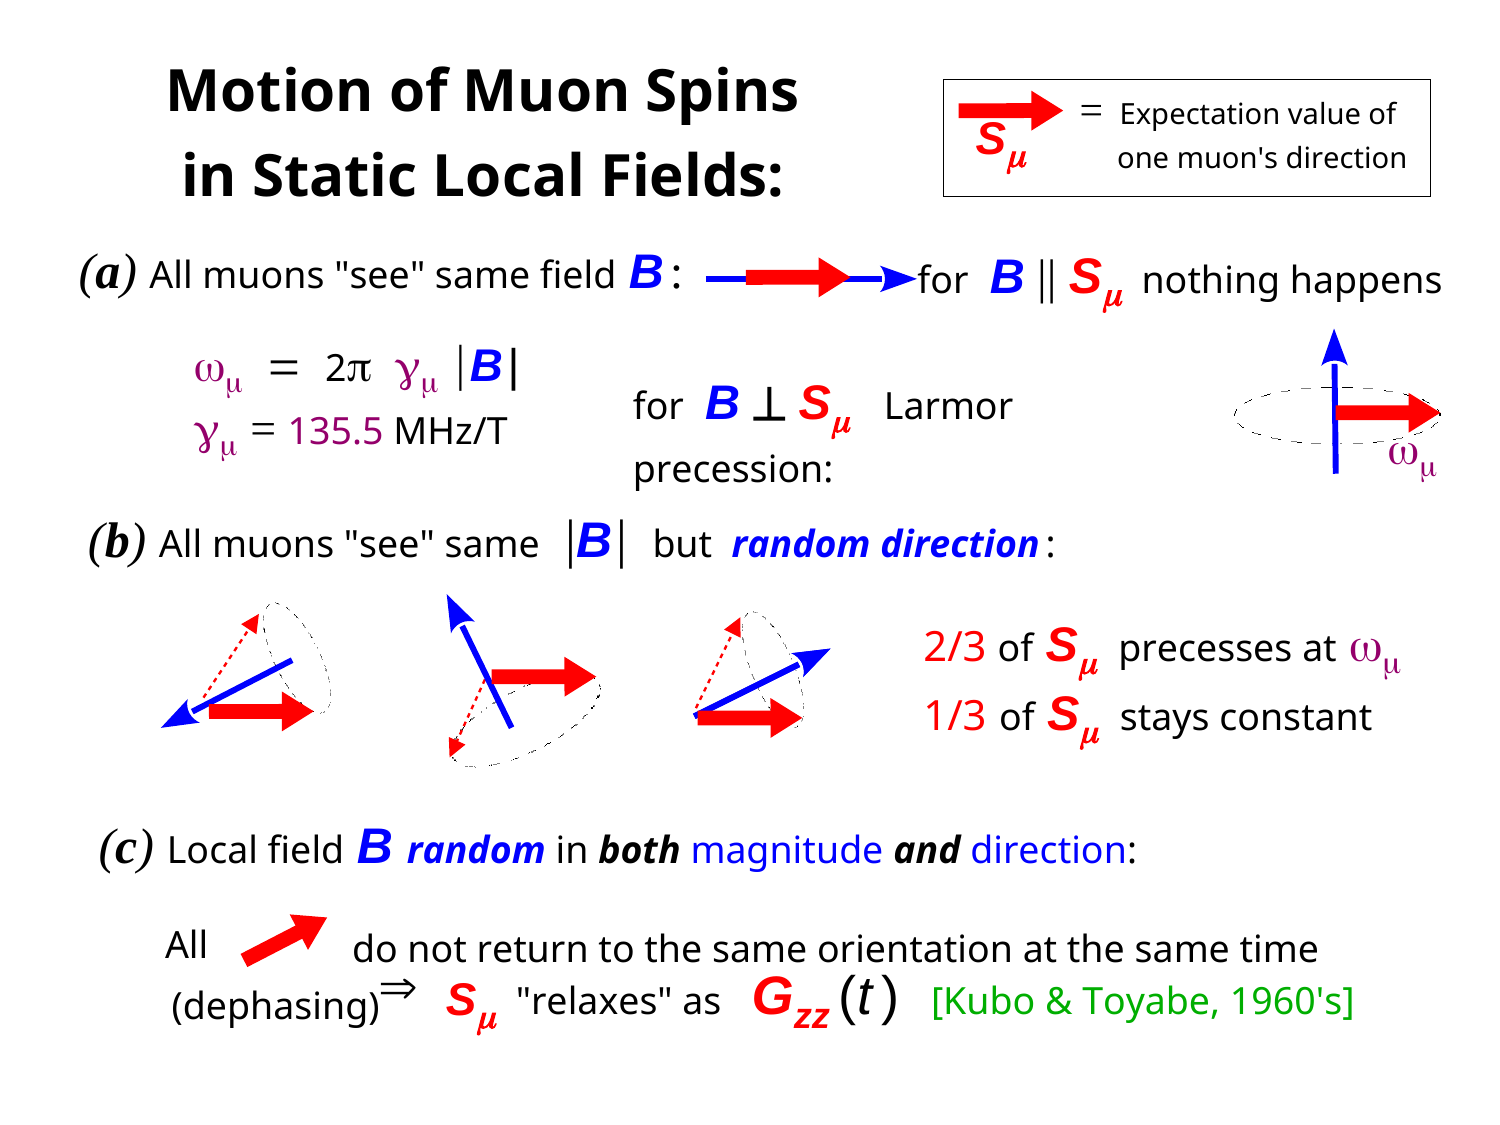

Motion of Muon Spins
in Static Local Fields:
= Expectation value of
 one muon's direction
S
(a) All muons "see" same field B :
for B || S nothing happens
2B |
= 135.5 MHz/T
for B  S Larmor precession:

(b) All muons "see" same |B | but random direction :
2/3 of S precesses at 
1/3 of S stays constant
(c) Local field B random in both magnitude and direction:
All
do not return to the same orientation at the same time
"relaxes" as Gzz (t ) [Kubo & Toyabe, 1960's]

S
(dephasing)